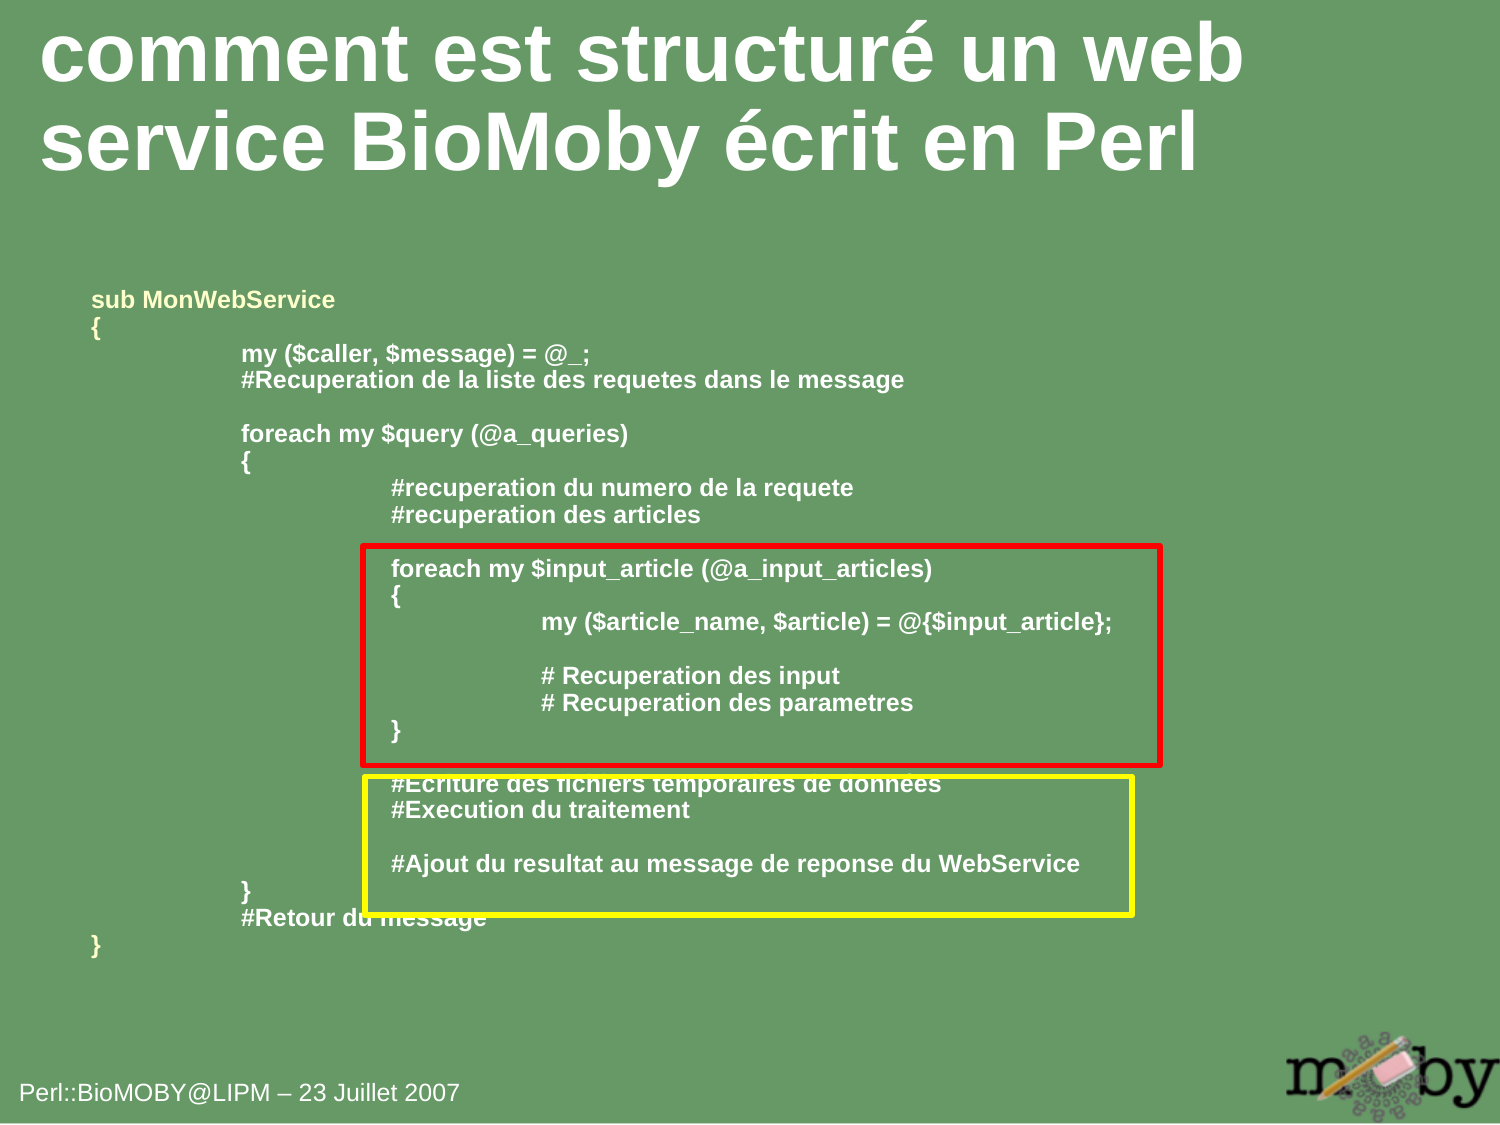

comment est structuré un web service BioMoby écrit en Perl
sub MonWebService
{
	my ($caller, $message) = @_;
	#Recuperation de la liste des requetes dans le message
	foreach my $query (@a_queries)
	{
		#recuperation du numero de la requete
		#recuperation des articles
		foreach my $input_article (@a_input_articles)
		{
			my ($article_name, $article) = @{$input_article};
			# Recuperation des input
			# Recuperation des parametres
 		}
		#Ecriture des fichiers temporaires de données
		#Execution du traitement
		#Ajout du resultat au message de reponse du WebService
	}
	#Retour du message
}